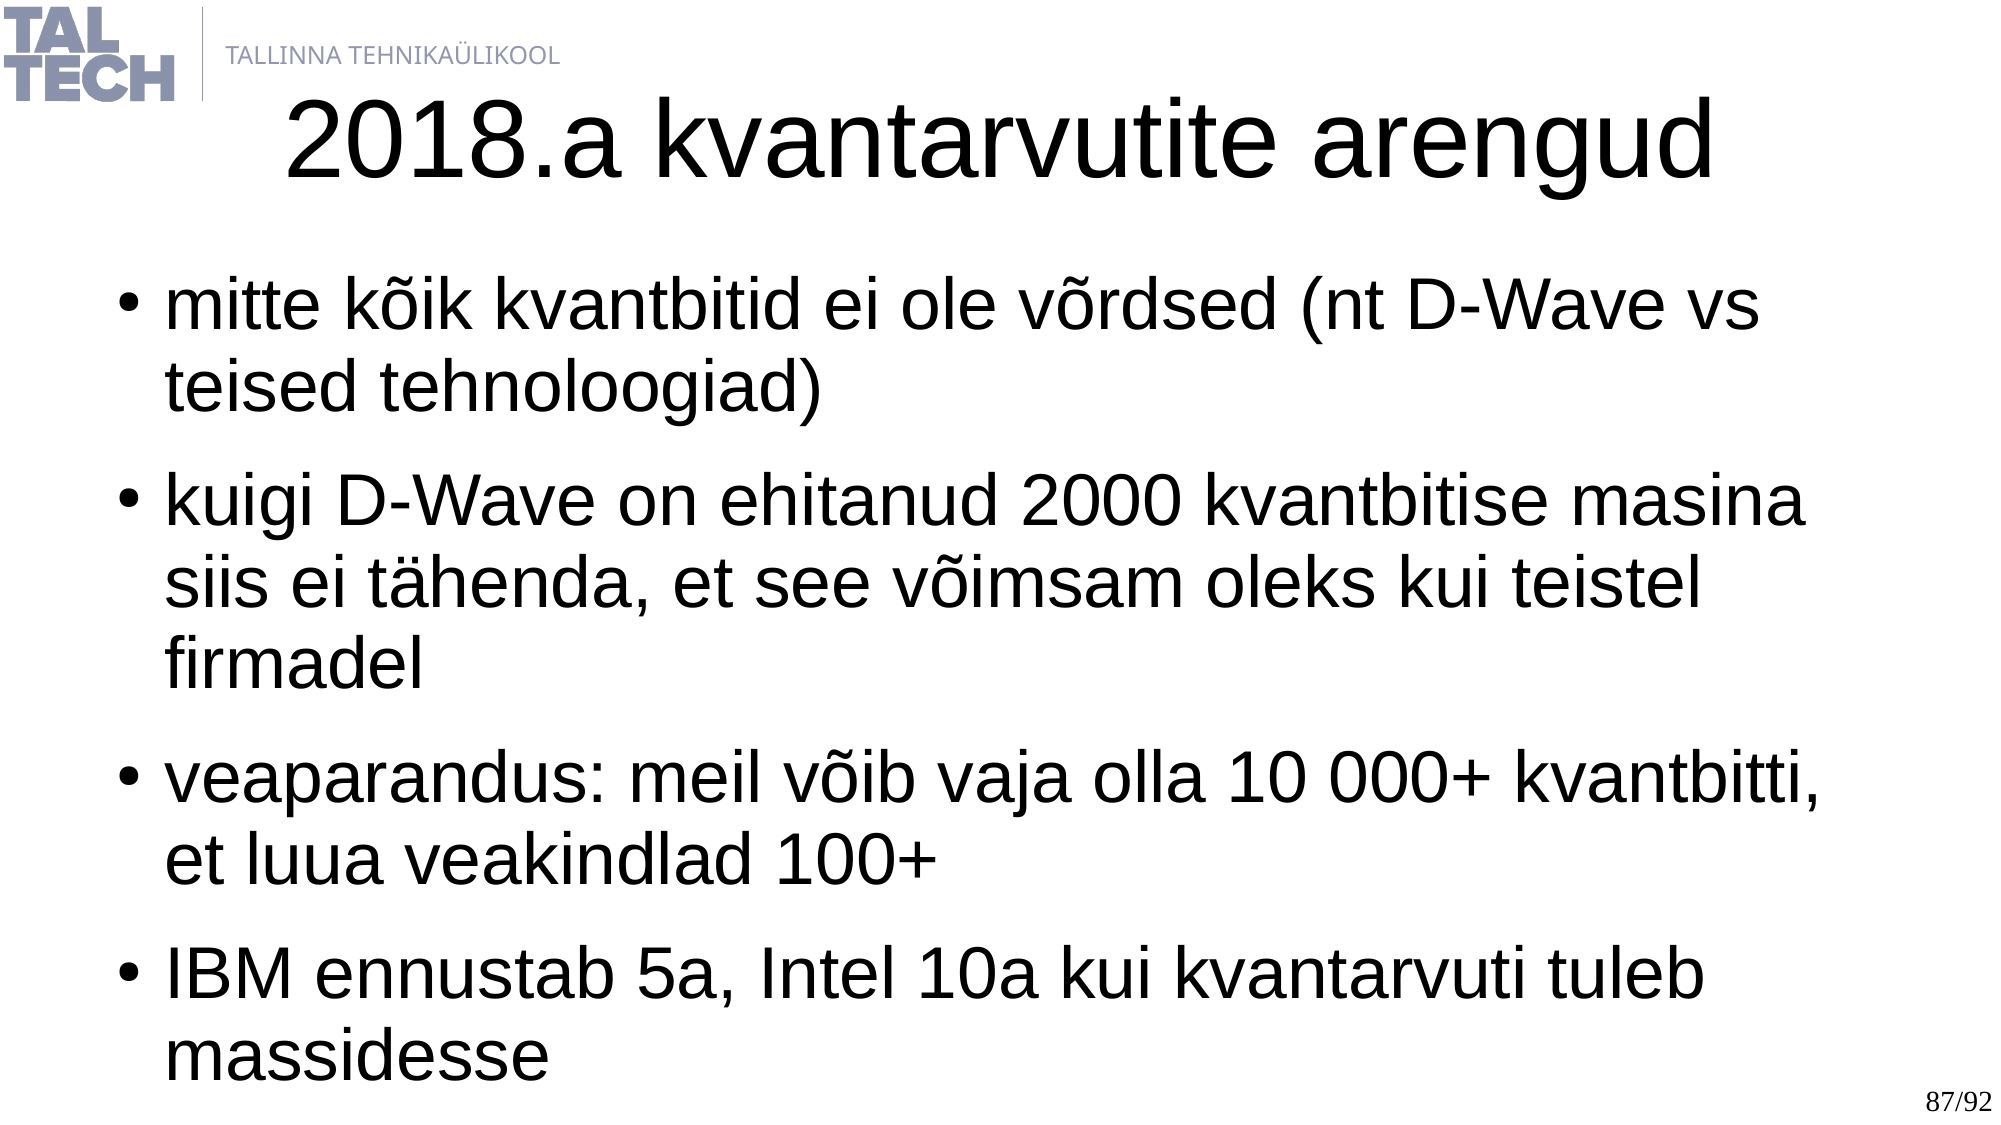

# 2018.a kvantarvutite arengud
mitte kõik kvantbitid ei ole võrdsed (nt D-Wave vs teised tehnoloogiad)
kuigi D-Wave on ehitanud 2000 kvantbitise masina siis ei tähenda, et see võimsam oleks kui teistel firmadel
veaparandus: meil võib vaja olla 10 000+ kvantbitti, et luua veakindlad 100+
IBM ennustab 5a, Intel 10a kui kvantarvuti tuleb massidesse
87